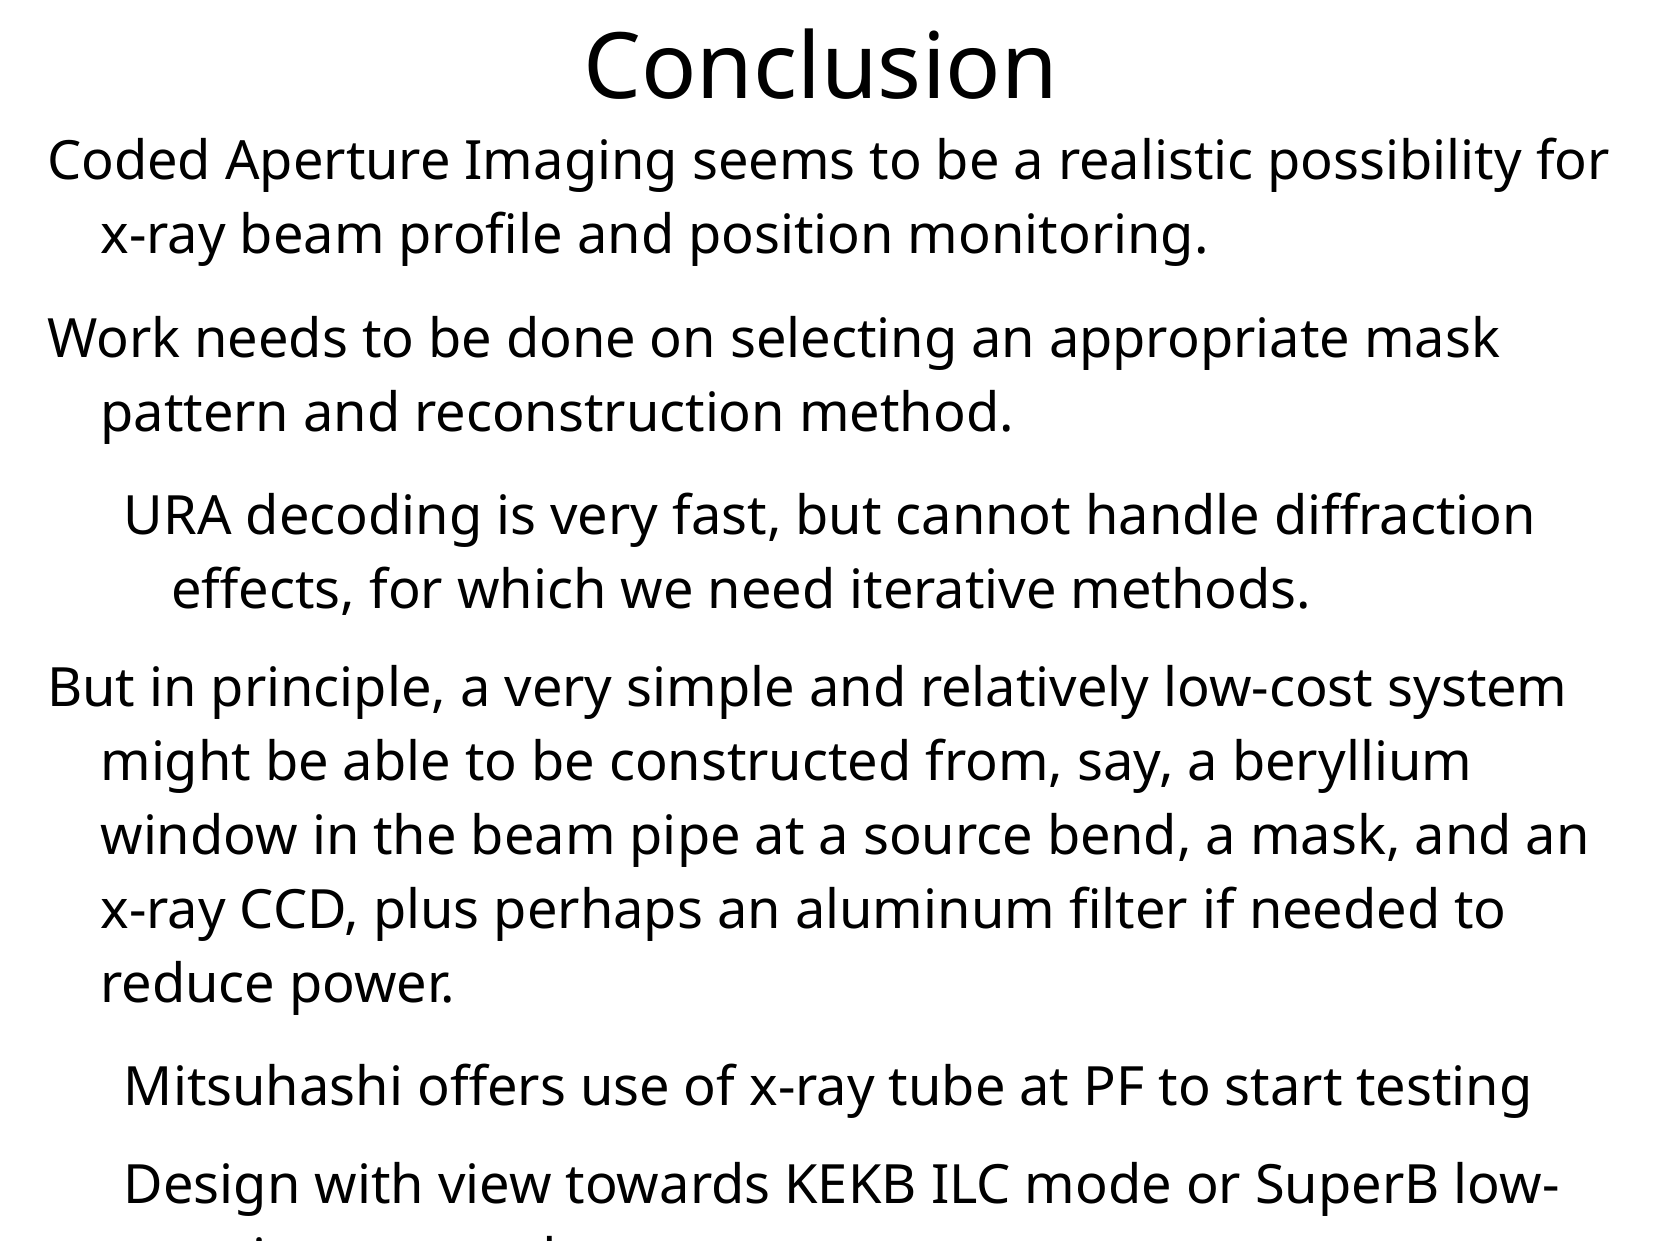

# Conclusion
Coded Aperture Imaging seems to be a realistic possibility for x-ray beam profile and position monitoring.
Work needs to be done on selecting an appropriate mask pattern and reconstruction method.
URA decoding is very fast, but cannot handle diffraction effects, for which we need iterative methods.
But in principle, a very simple and relatively low-cost system might be able to be constructed from, say, a beryllium window in the beam pipe at a source bend, a mask, and an x-ray CCD, plus perhaps an aluminum filter if needed to reduce power.
Mitsuhashi offers use of x-ray tube at PF to start testing
Design with view towards KEKB ILC mode or SuperB low-emittance mode